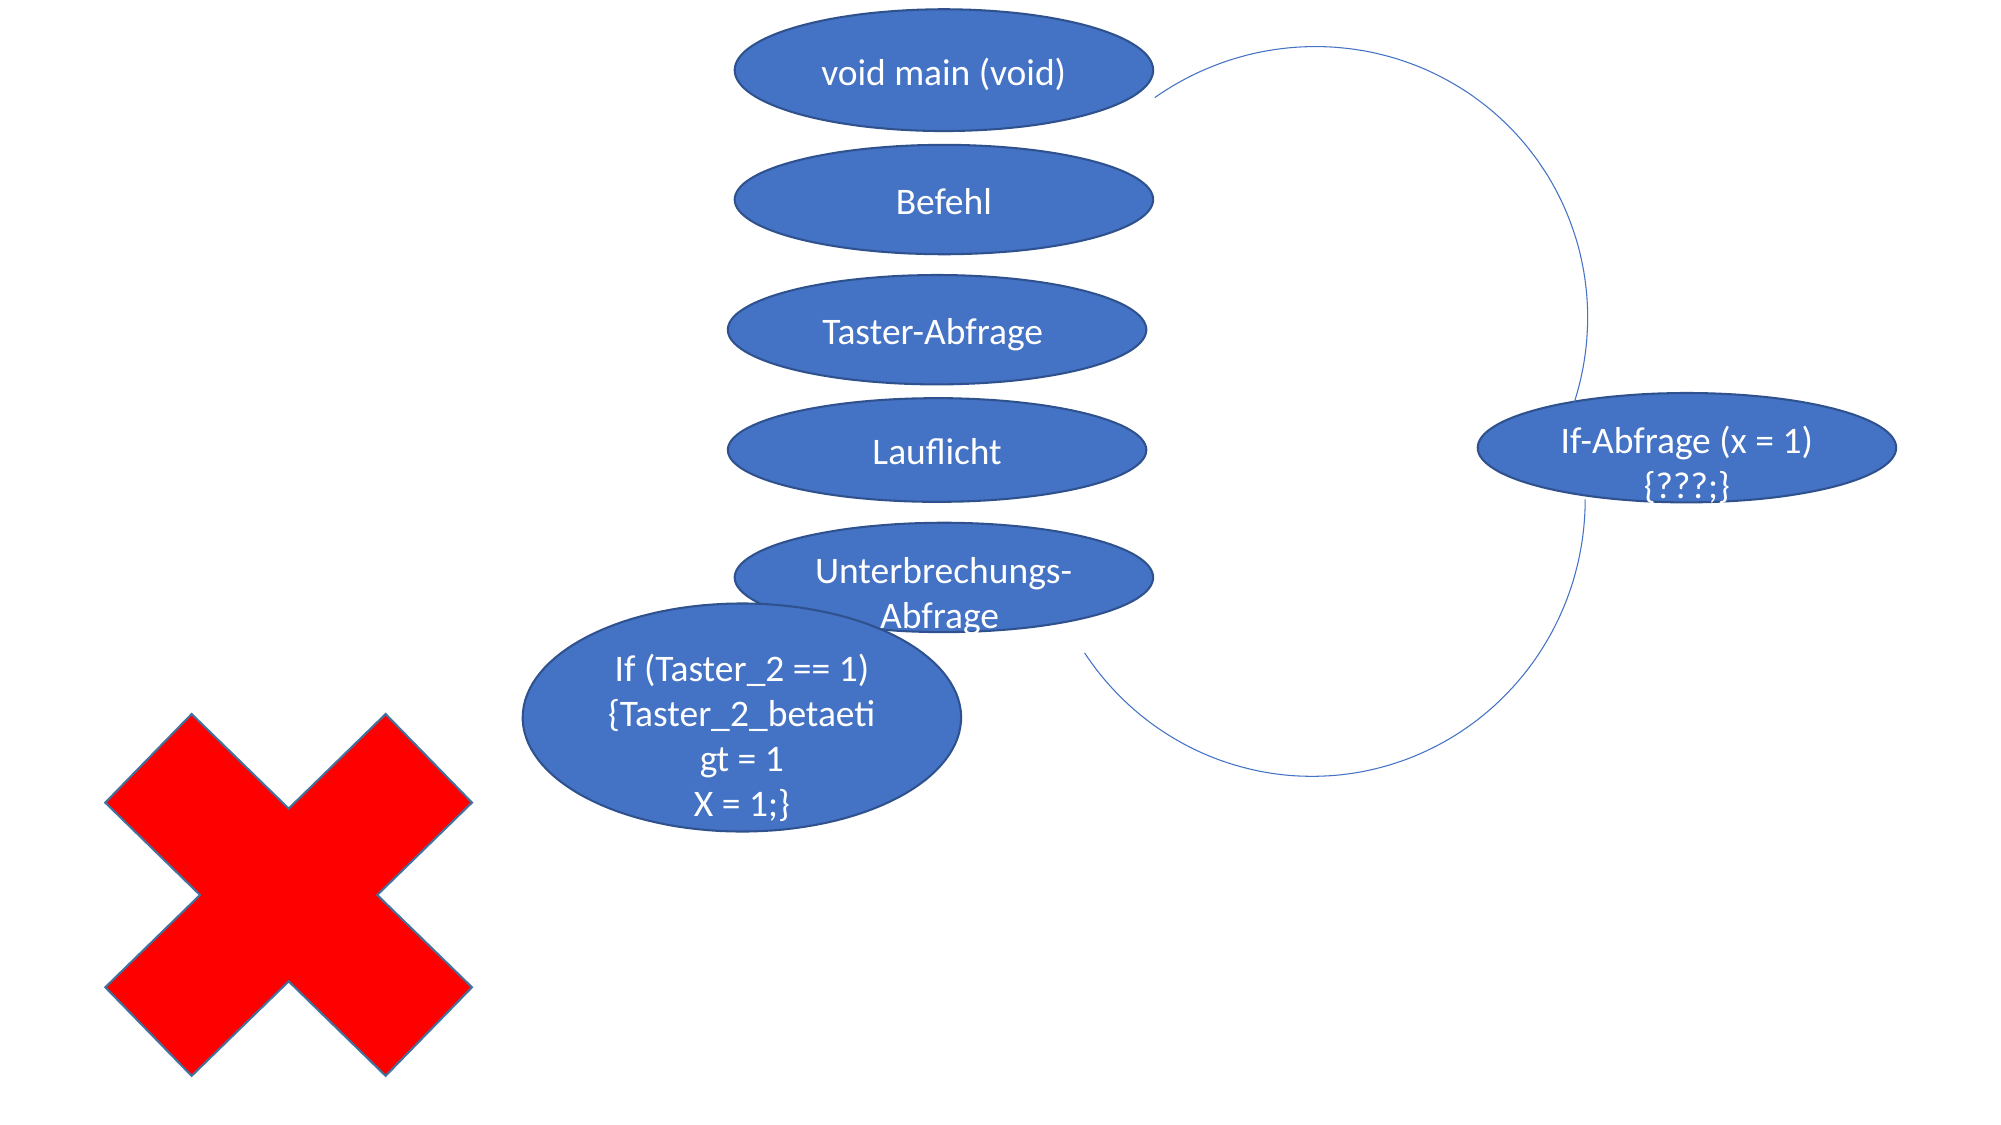

void main (void)
Befehl
Taster-Abfrage
If-Abfrage (x = 1) {???;}
Lauflicht
Unterbrechungs-Abfrage
If (Taster_2 == 1) {Taster_2_betaetigt = 1
X = 1;}